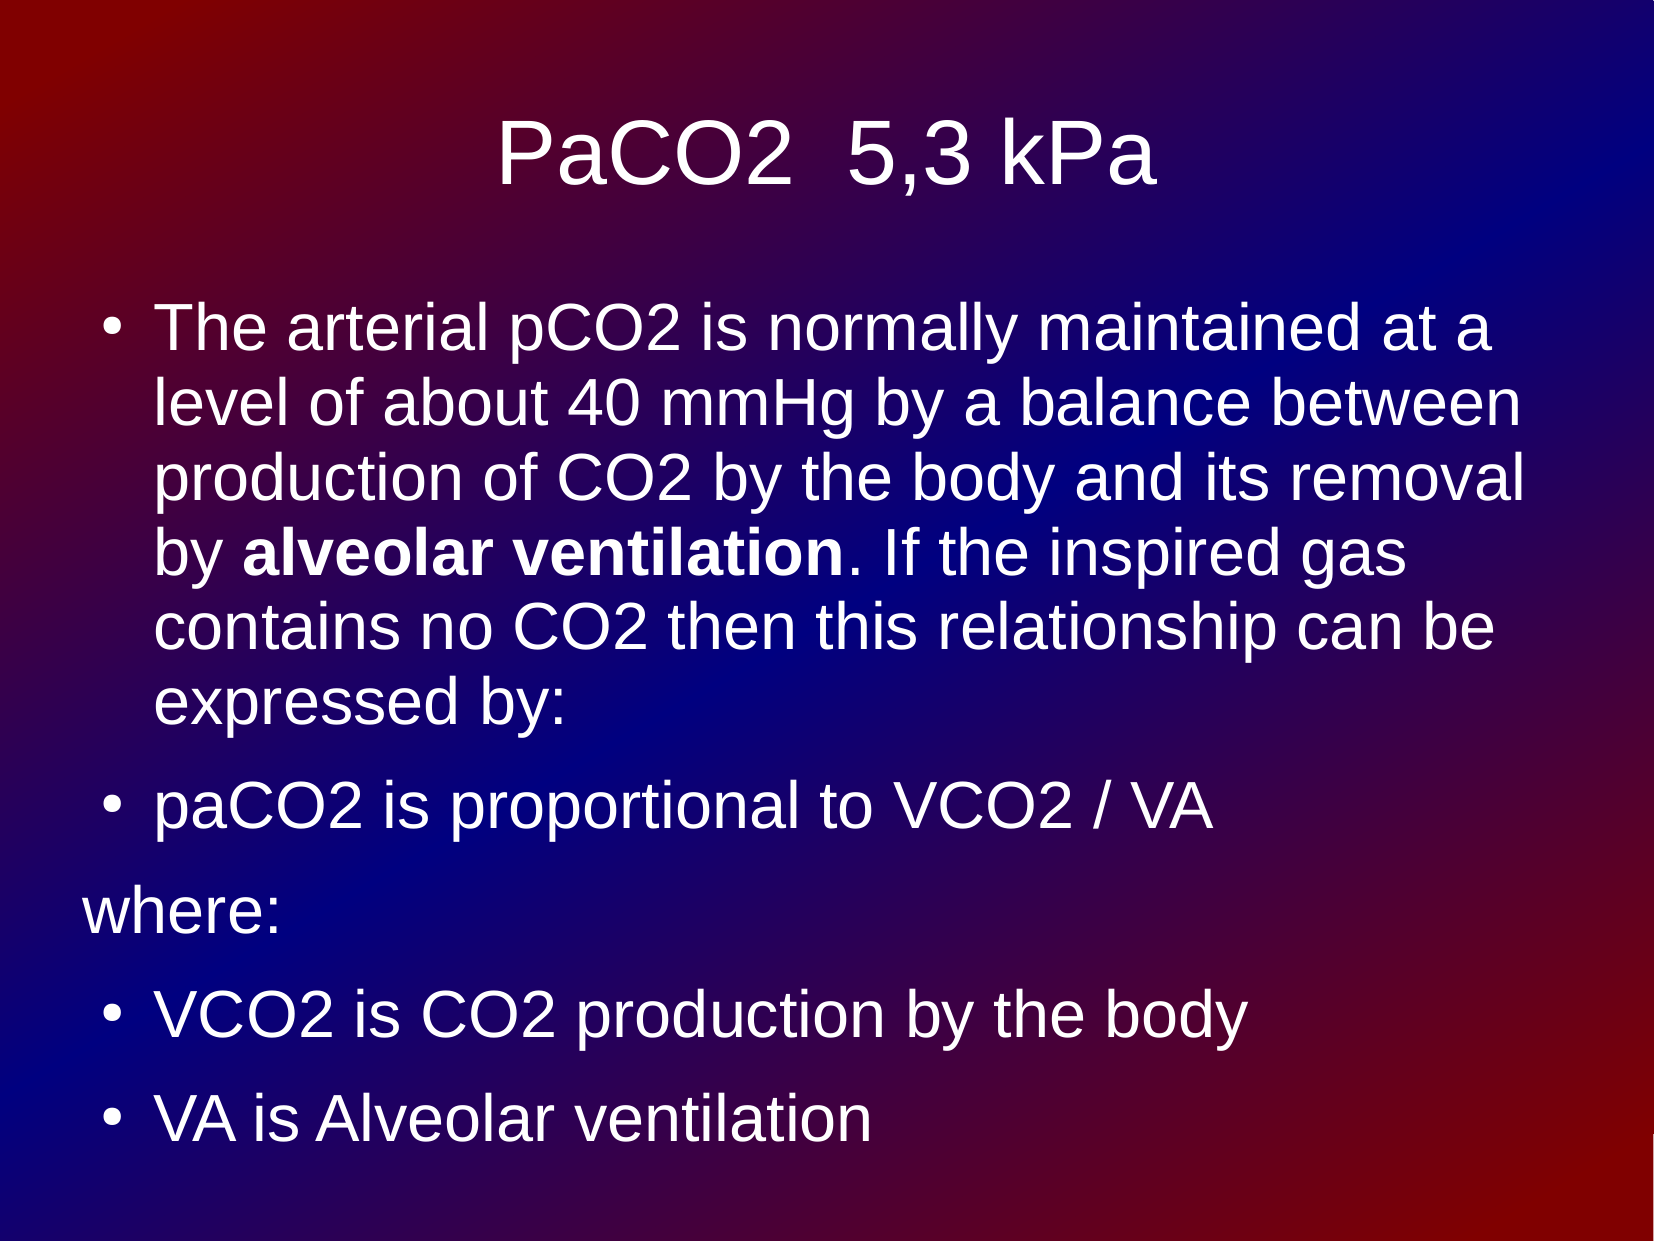

# PaCO2 5,3 kPa
The arterial pCO2 is normally maintained at a level of about 40 mmHg by a balance between production of CO2 by the body and its removal by alveolar ventilation. If the inspired gas contains no CO2 then this relationship can be expressed by:
paCO2 is proportional to VCO2 / VA
where:
VCO2 is CO2 production by the body
VA is Alveolar ventilation